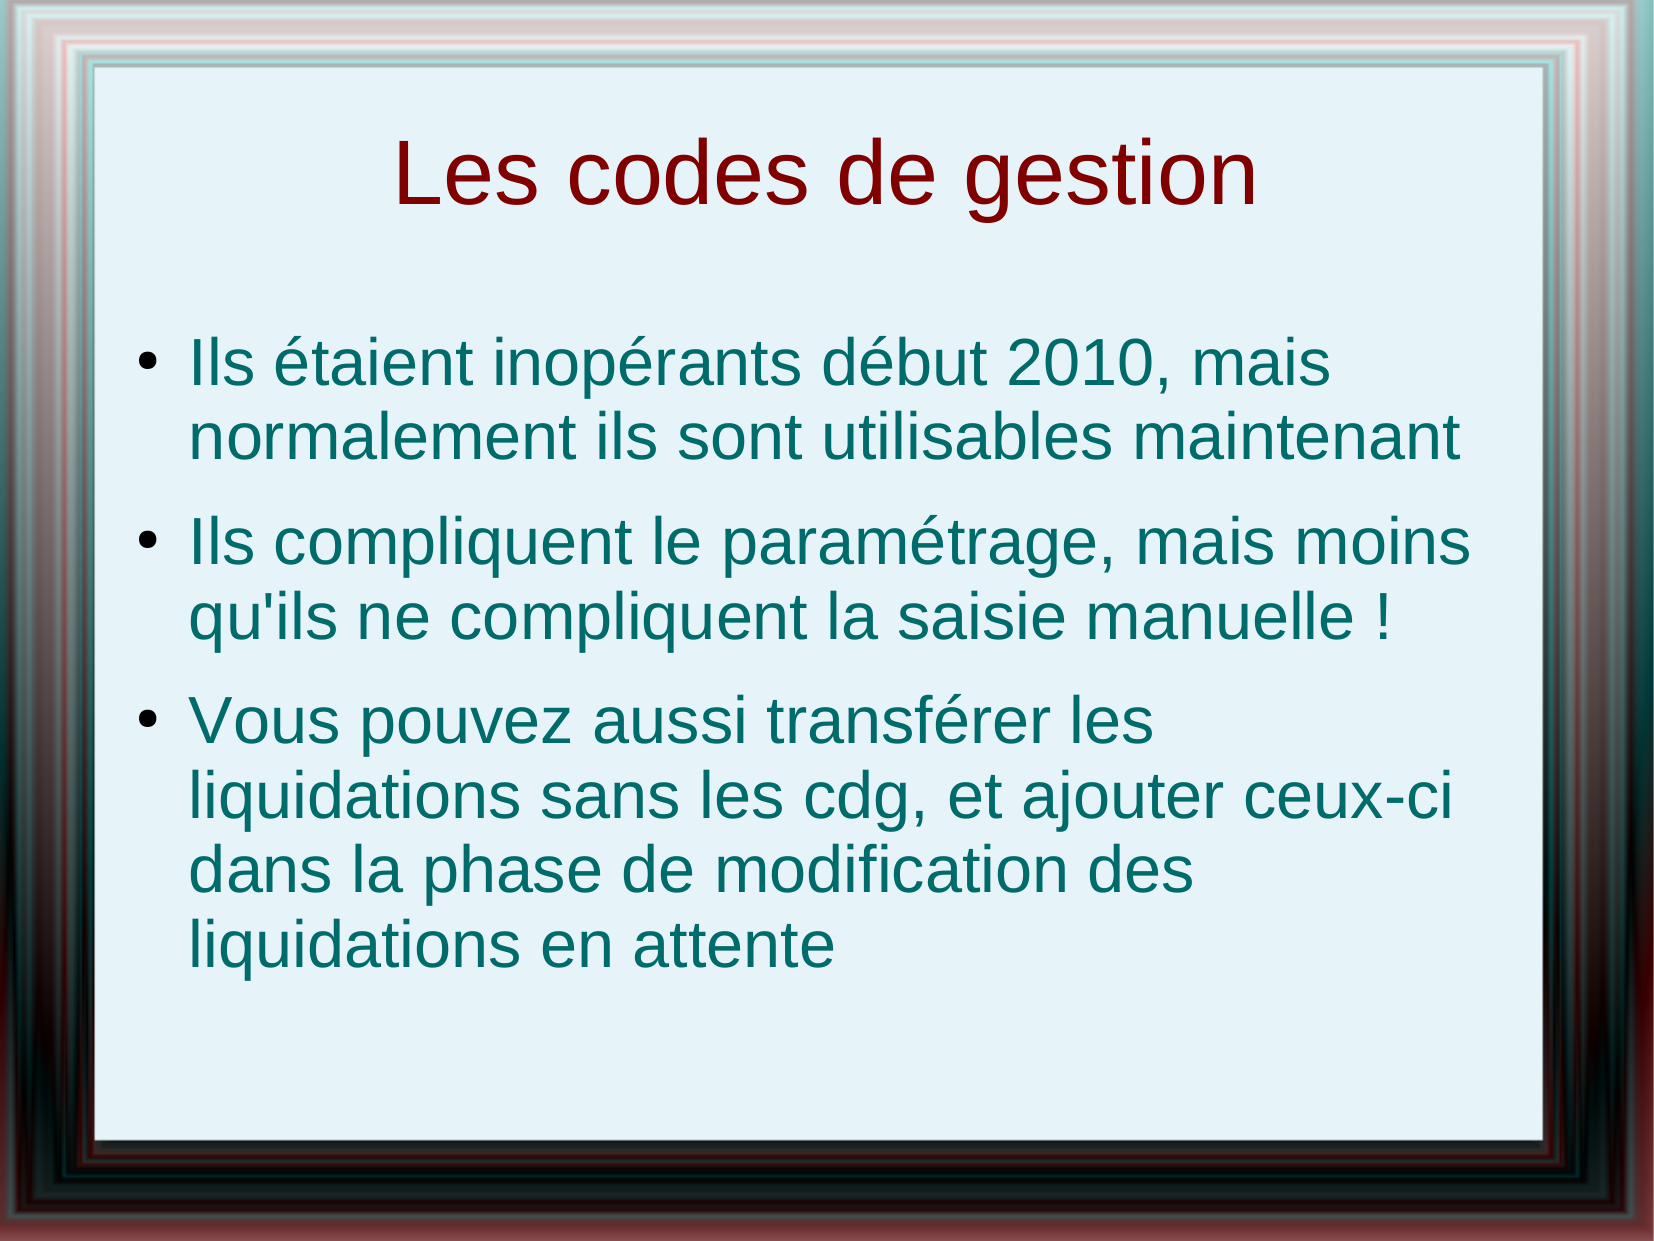

# Les codes de gestion
Ils étaient inopérants début 2010, mais normalement ils sont utilisables maintenant
Ils compliquent le paramétrage, mais moins qu'ils ne compliquent la saisie manuelle !
Vous pouvez aussi transférer les liquidations sans les cdg, et ajouter ceux-ci dans la phase de modification des liquidations en attente